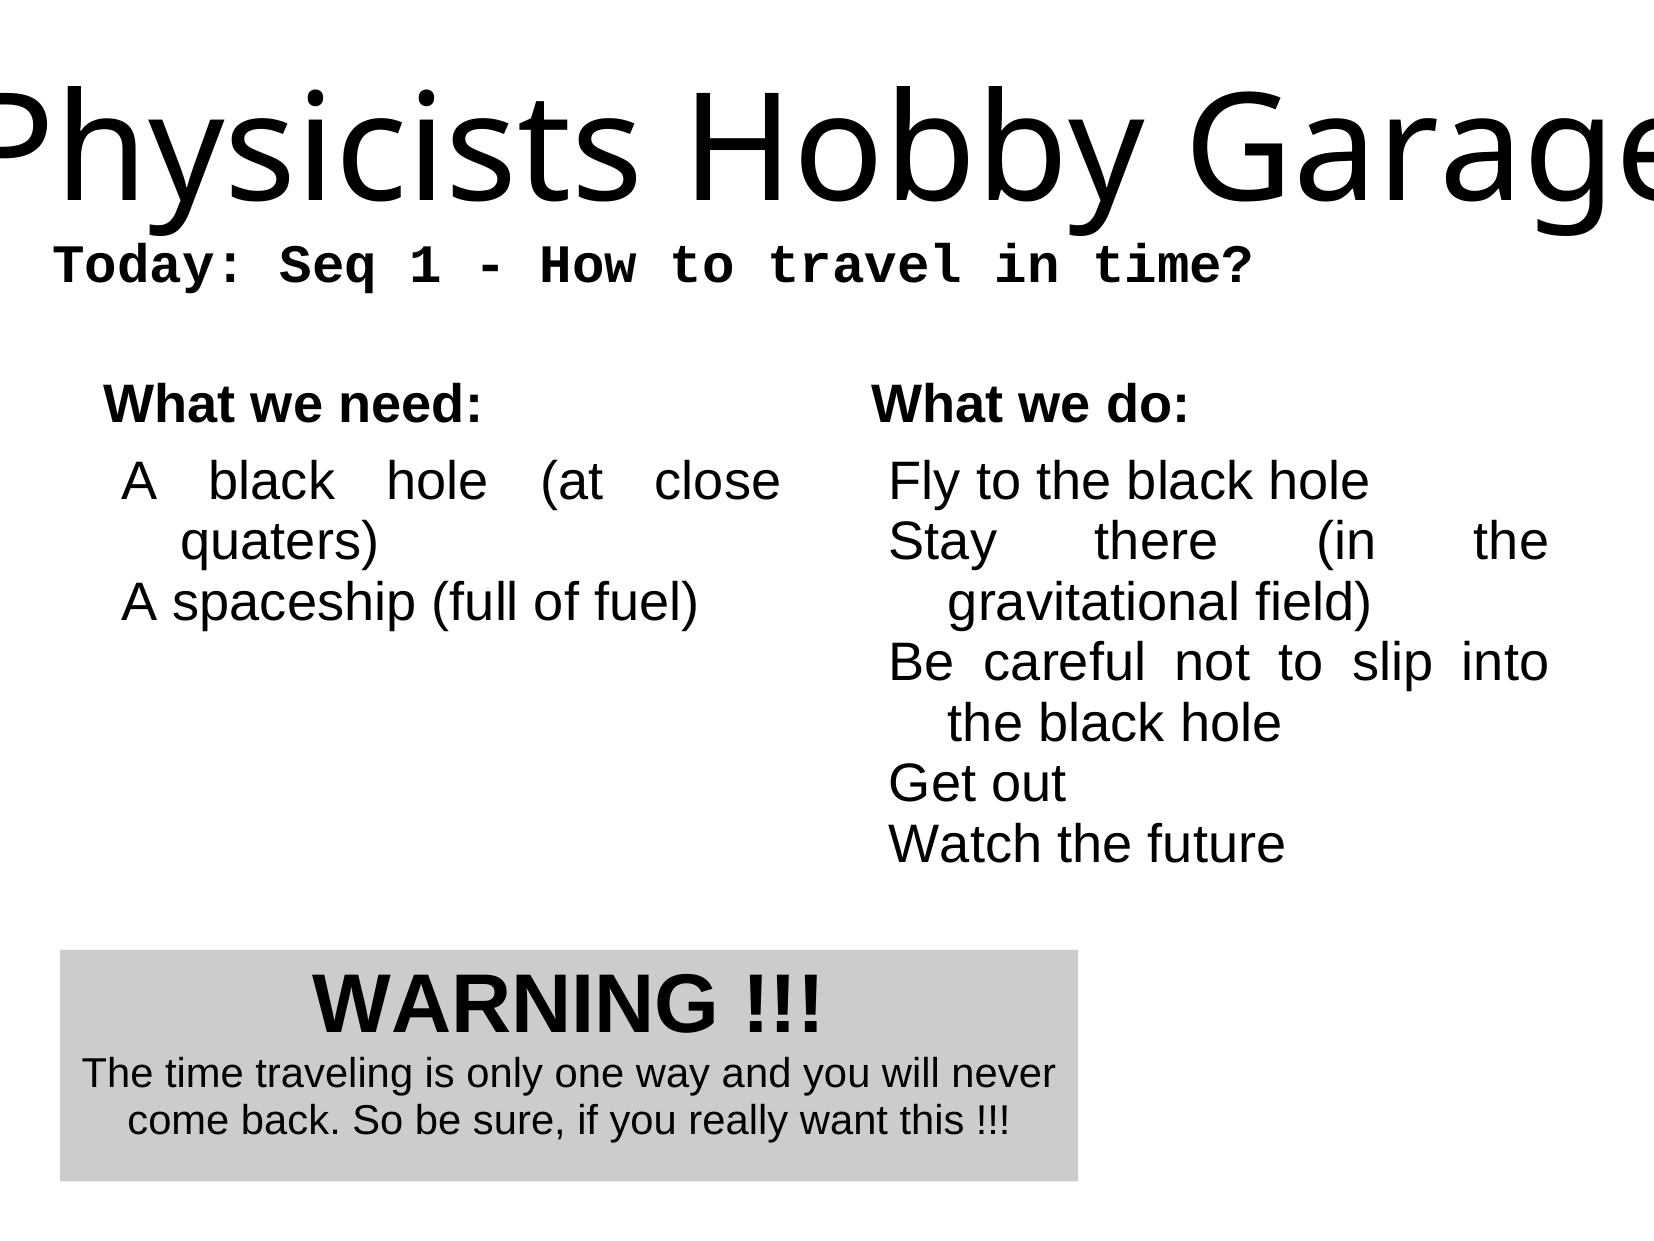

Physicists Hobby Garage
Today: Seq 1 - How to travel in time?
What we need:
What we do:
A black hole (at close quaters)
A spaceship (full of fuel)
Fly to the black hole
Stay there (in the gravitational field)
Be careful not to slip into the black hole
Get out
Watch the future
WARNING !!!
The time traveling is only one way and you will never come back. So be sure, if you really want this !!!